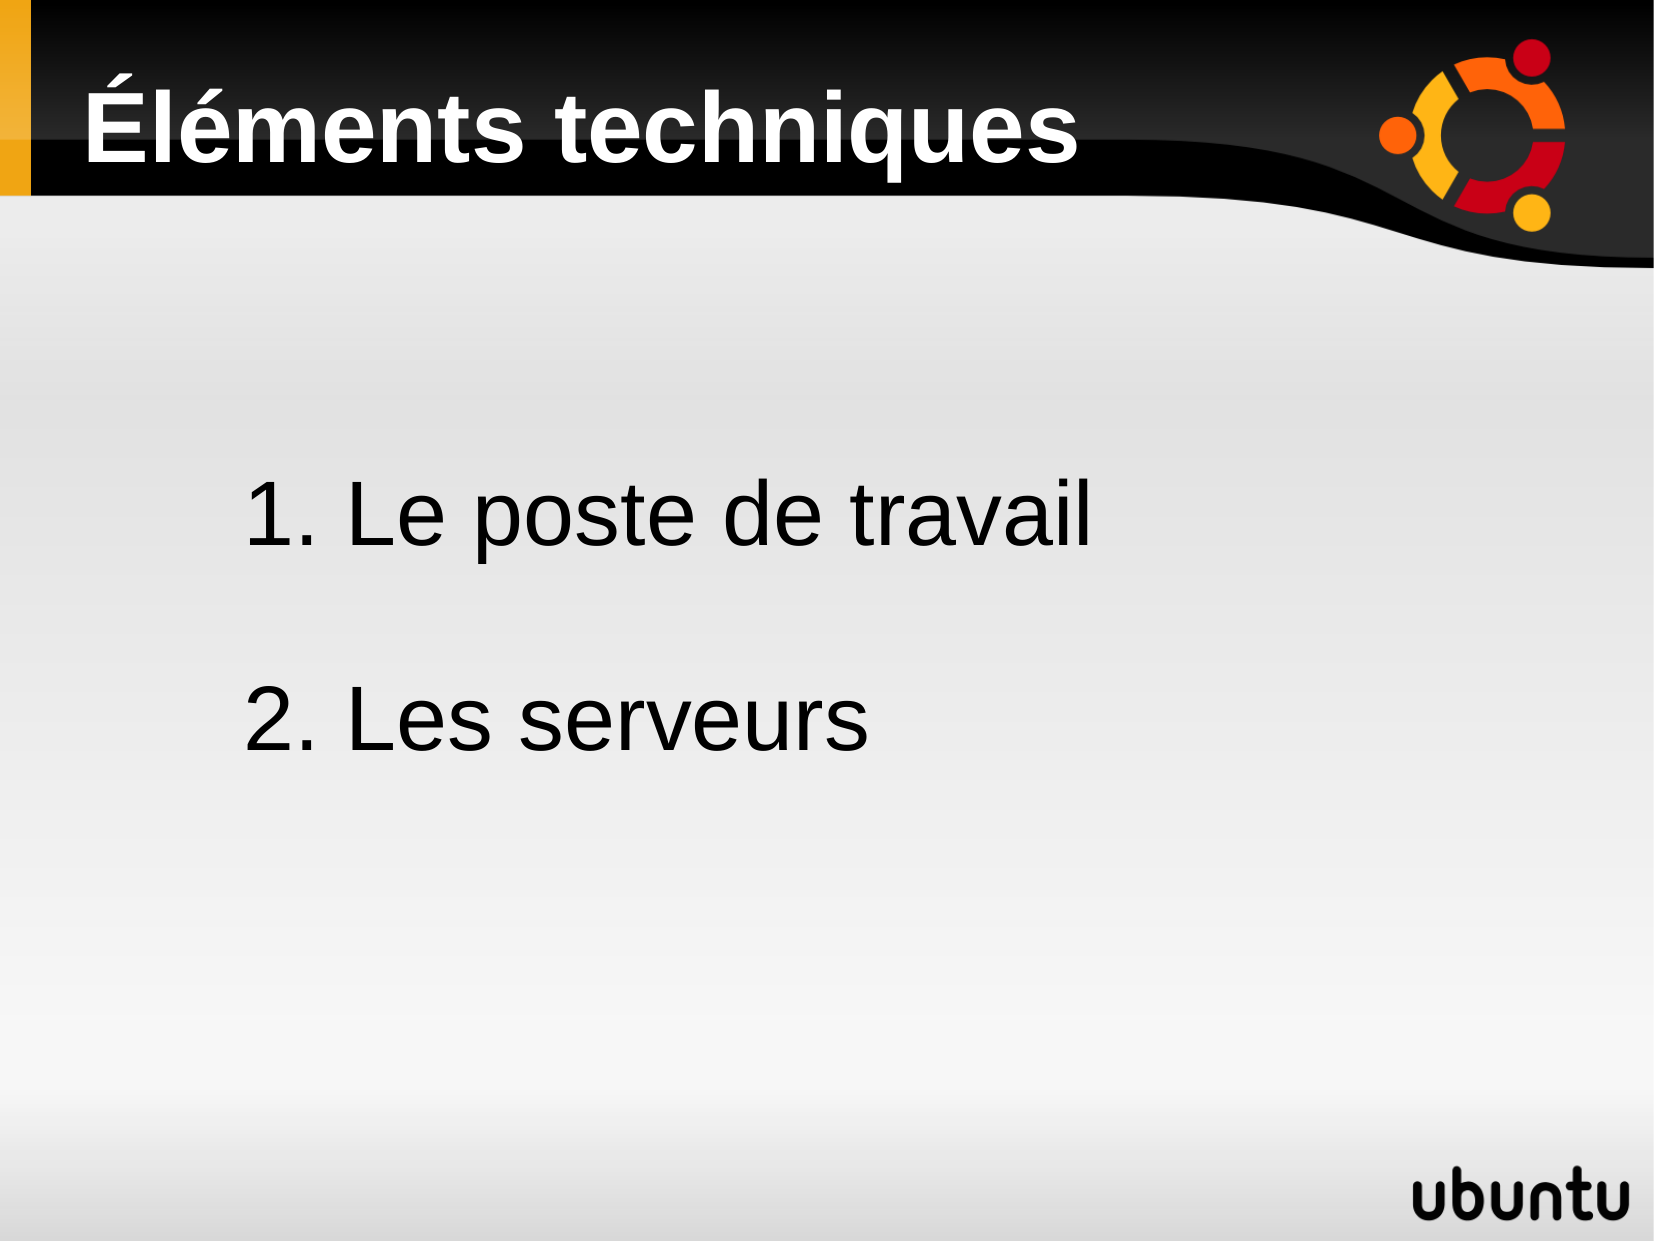

# Éléments techniques
1. Le poste de travail
2. Les serveurs